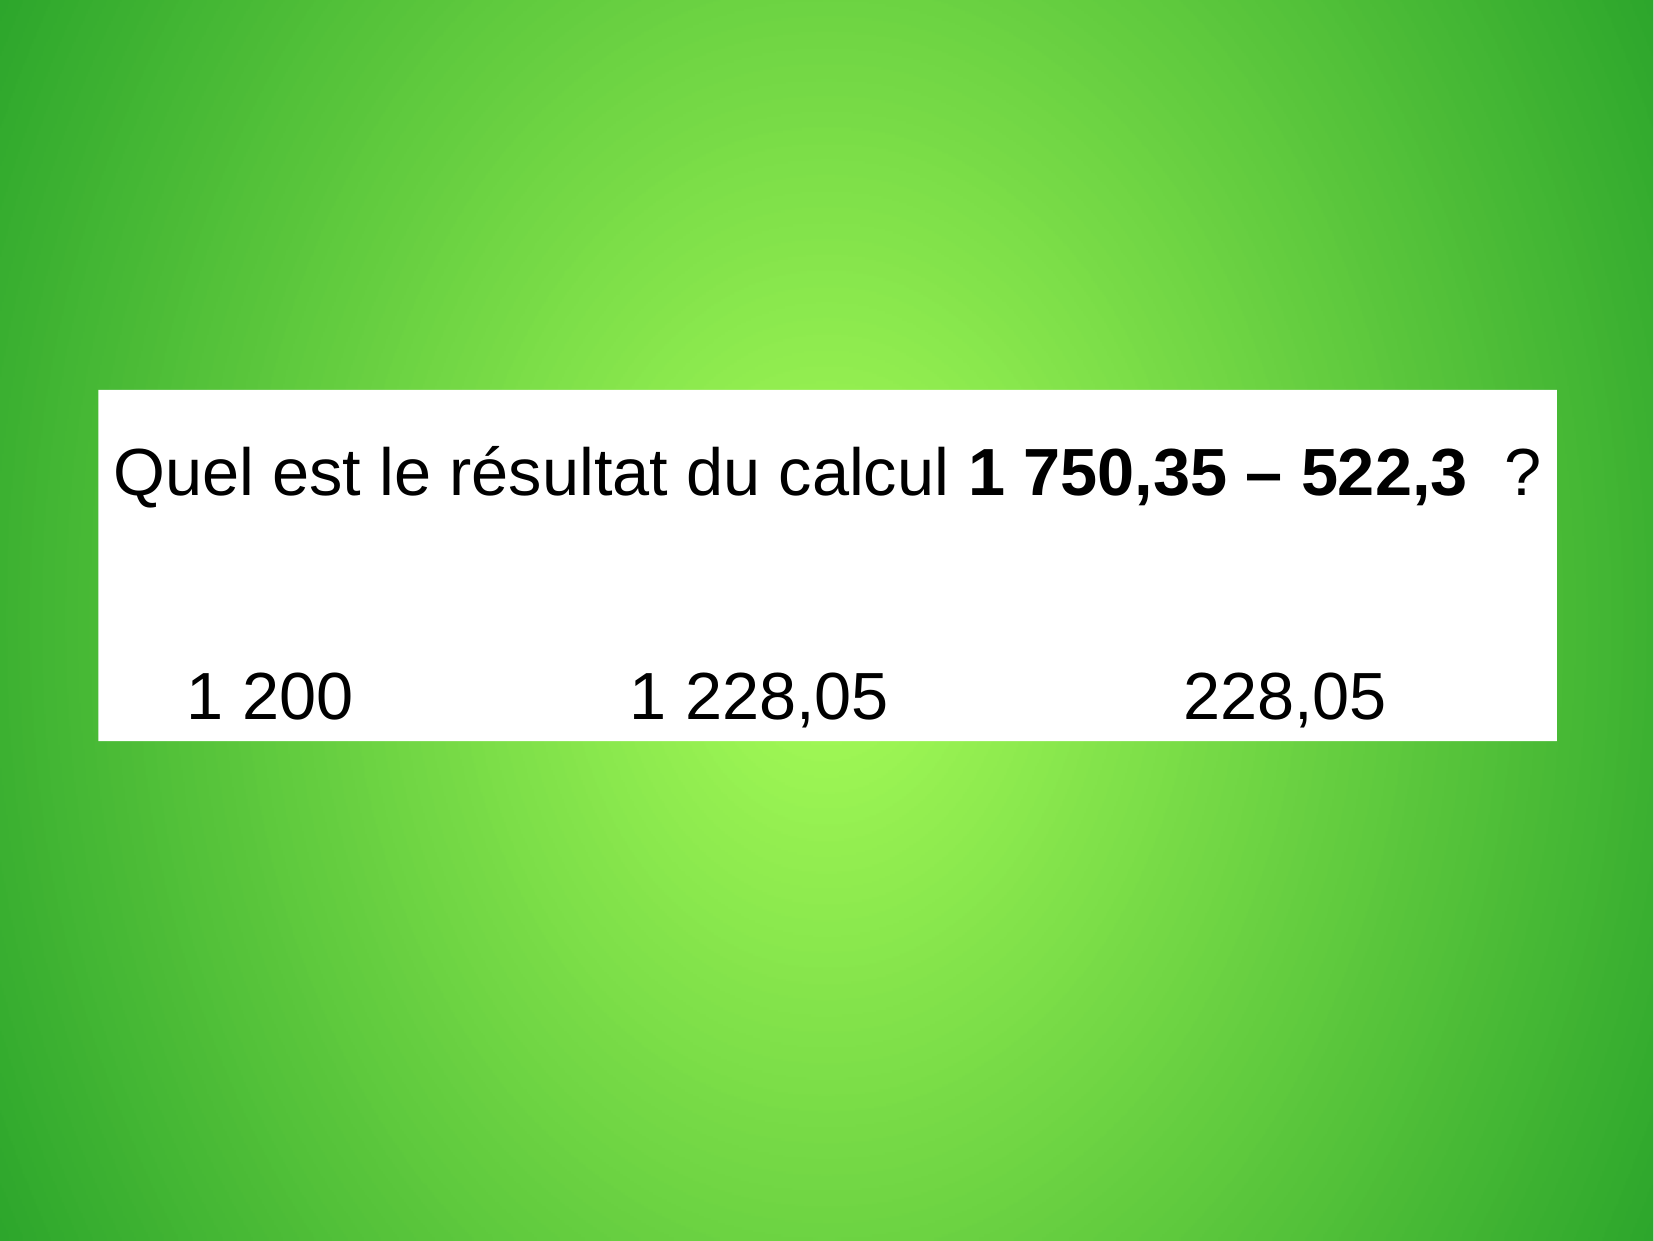

Quel est le résultat du calcul 1 750,35 – 522,3 ?
	1 200			 1 228,05		 	 228,05